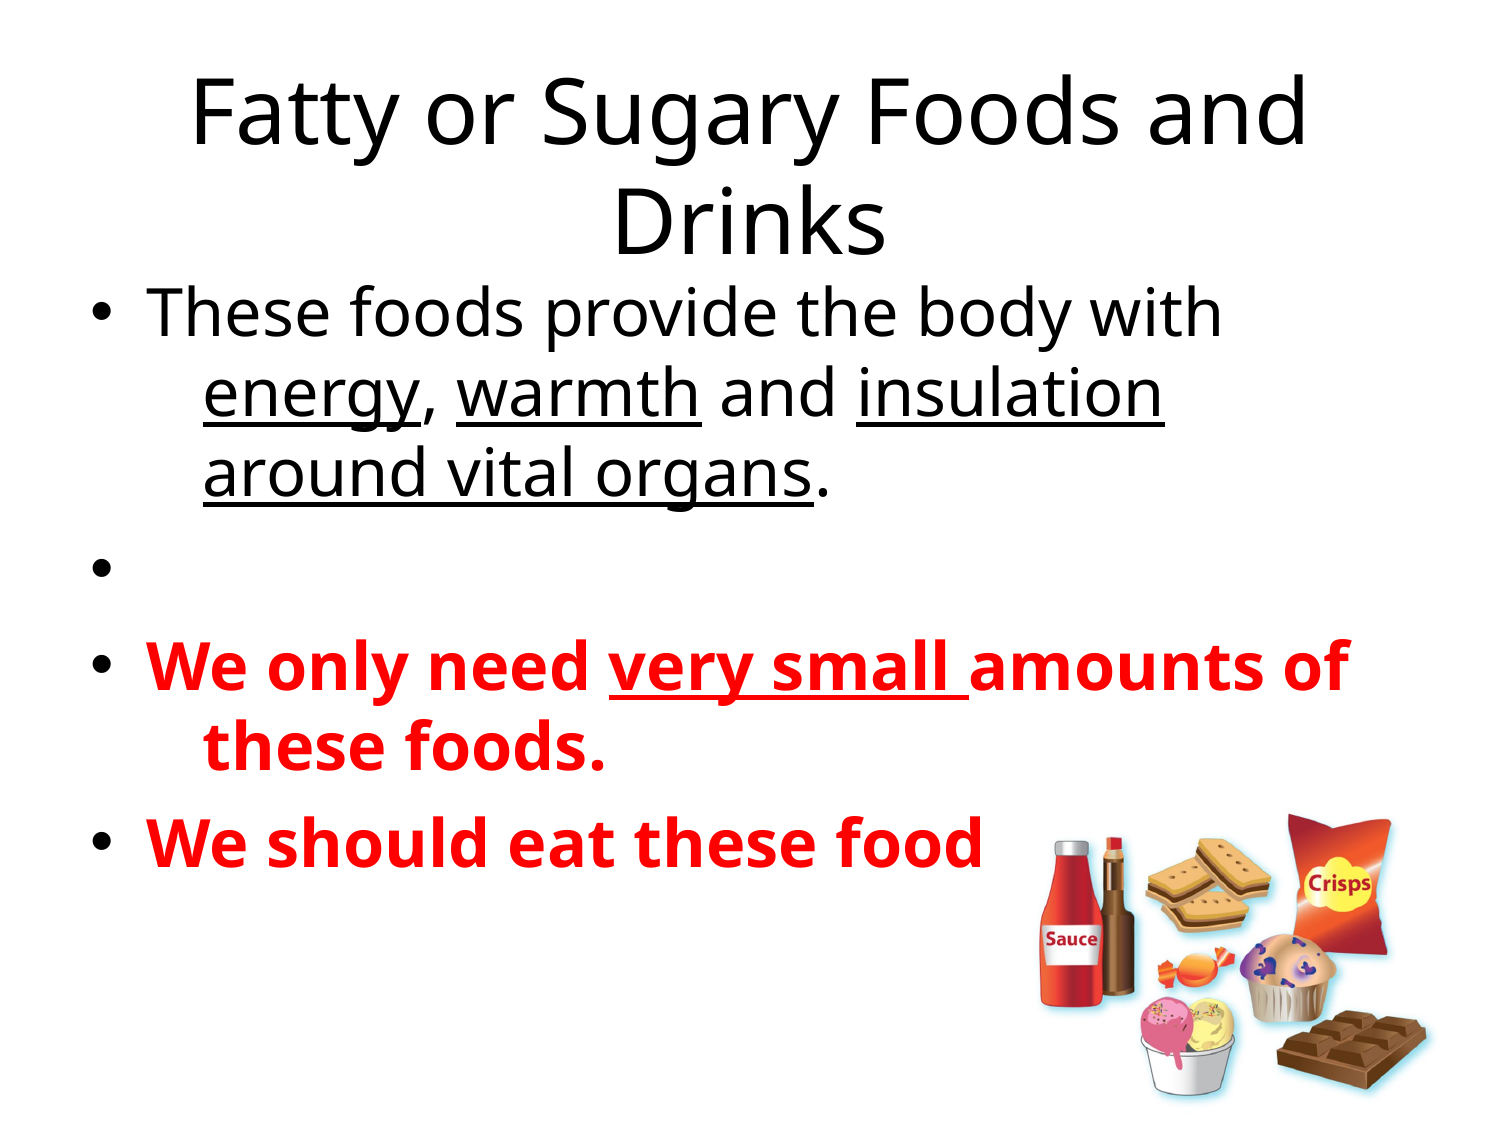

# Fatty or Sugary Foods and Drinks
These foods provide the body with energy, warmth and insulation around vital organs.
We only need very small amounts of these foods.
We should eat these foods the least.